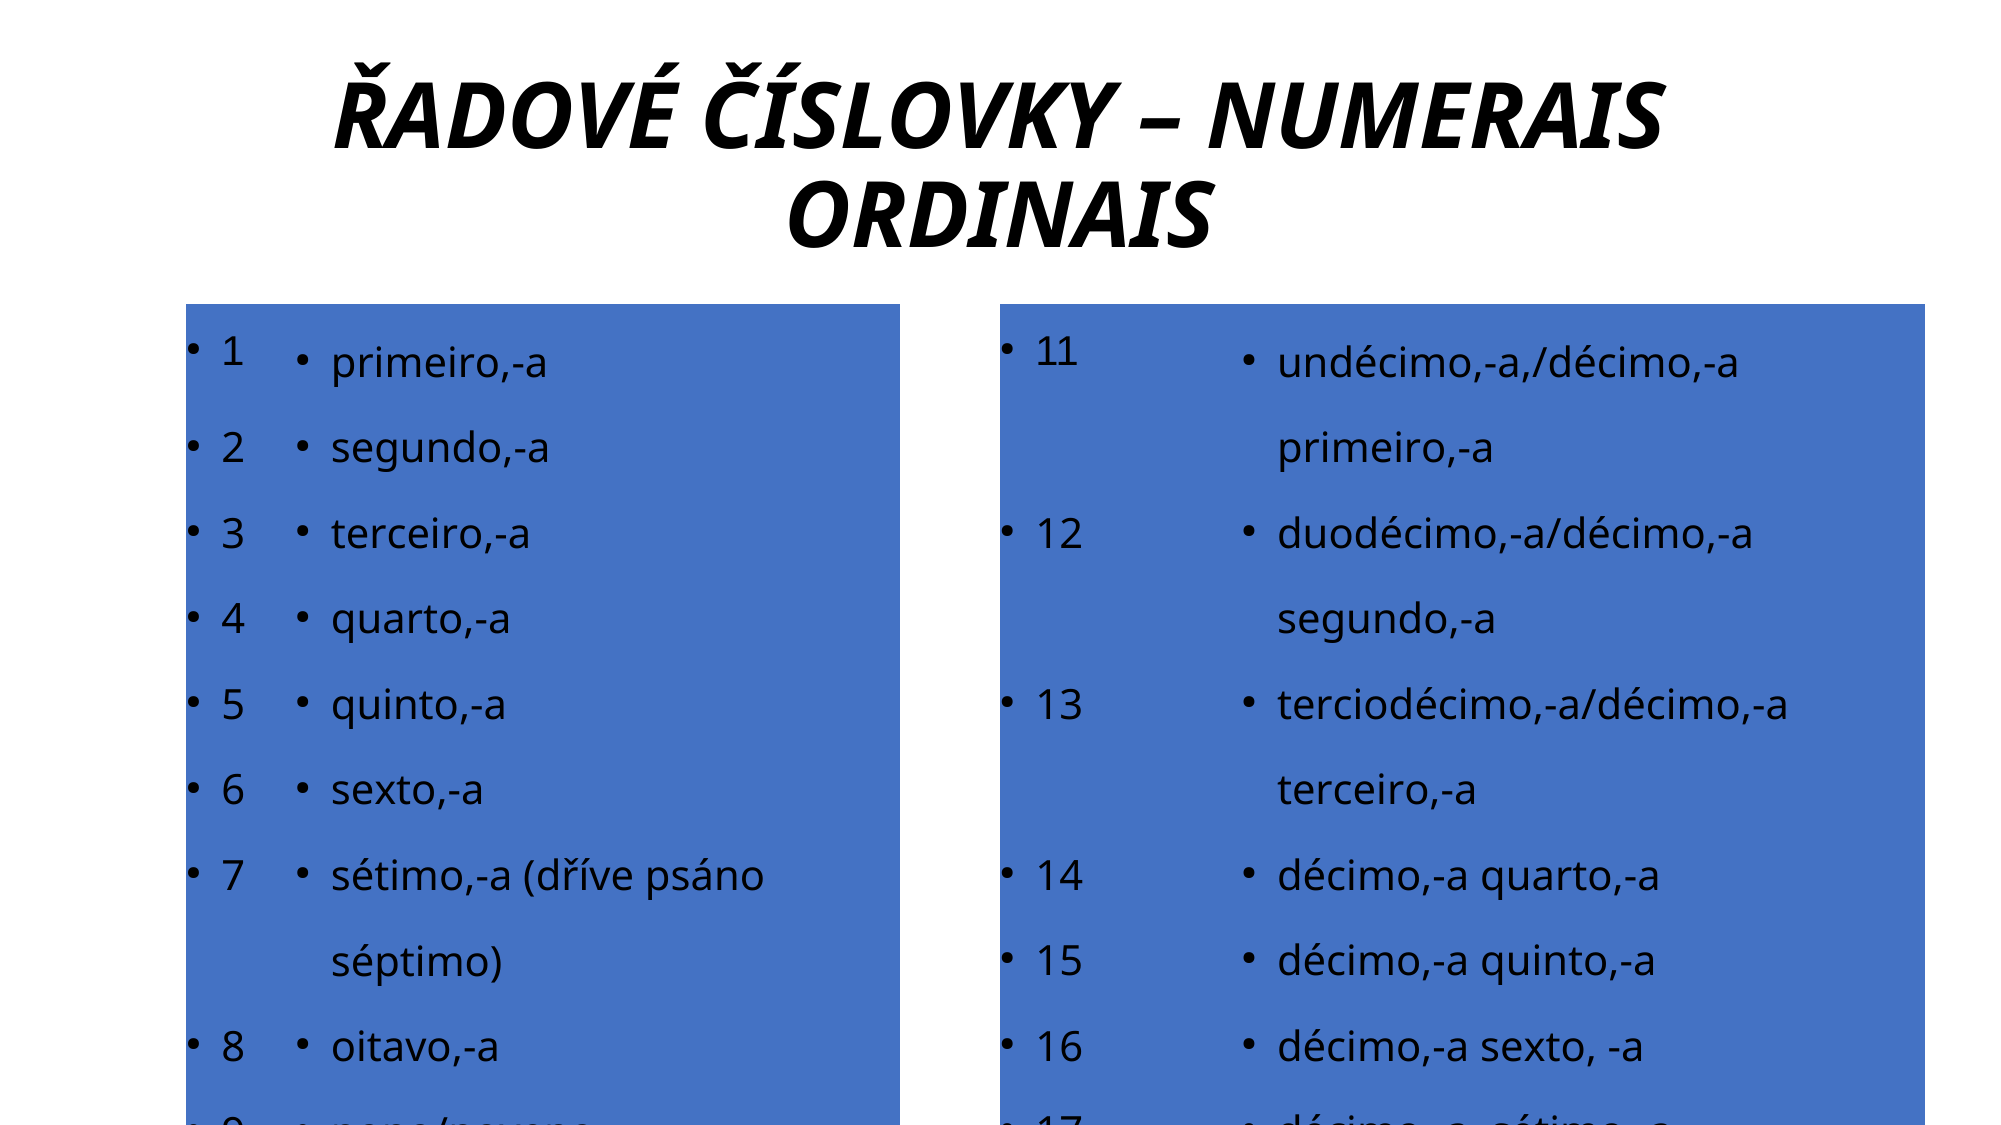

# ŘADOVÉ ČÍSLOVKY – NUMERAIS ORDINAIS
| 1 | primeiro,-a |
| --- | --- |
| 2 | segundo,-a |
| 3 | terceiro,-a |
| 4 | quarto,-a |
| 5 | quinto,-a |
| 6 | sexto,-a |
| 7 | sétimo,-a (dříve psáno séptimo) |
| 8 | oitavo,-a |
| 9 | nono/noveno |
| 10 | décimo |
| 11 | undécimo,-a,/décimo,-a primeiro,-a |
| --- | --- |
| 12 | duodécimo,-a/décimo,-a segundo,-a |
| 13 | terciodécimo,-a/décimo,-a terceiro,-a |
| 14 | décimo,-a quarto,-a |
| 15 | décimo,-a quinto,-a |
| 16 | décimo,-a sexto, -a |
| 17 | décimo,-a sétimo,-a |
| 18 | décimo,-a oitavo,-a |
| 19 | décimo,-a nono, -a |
| 20 | vigésimo |